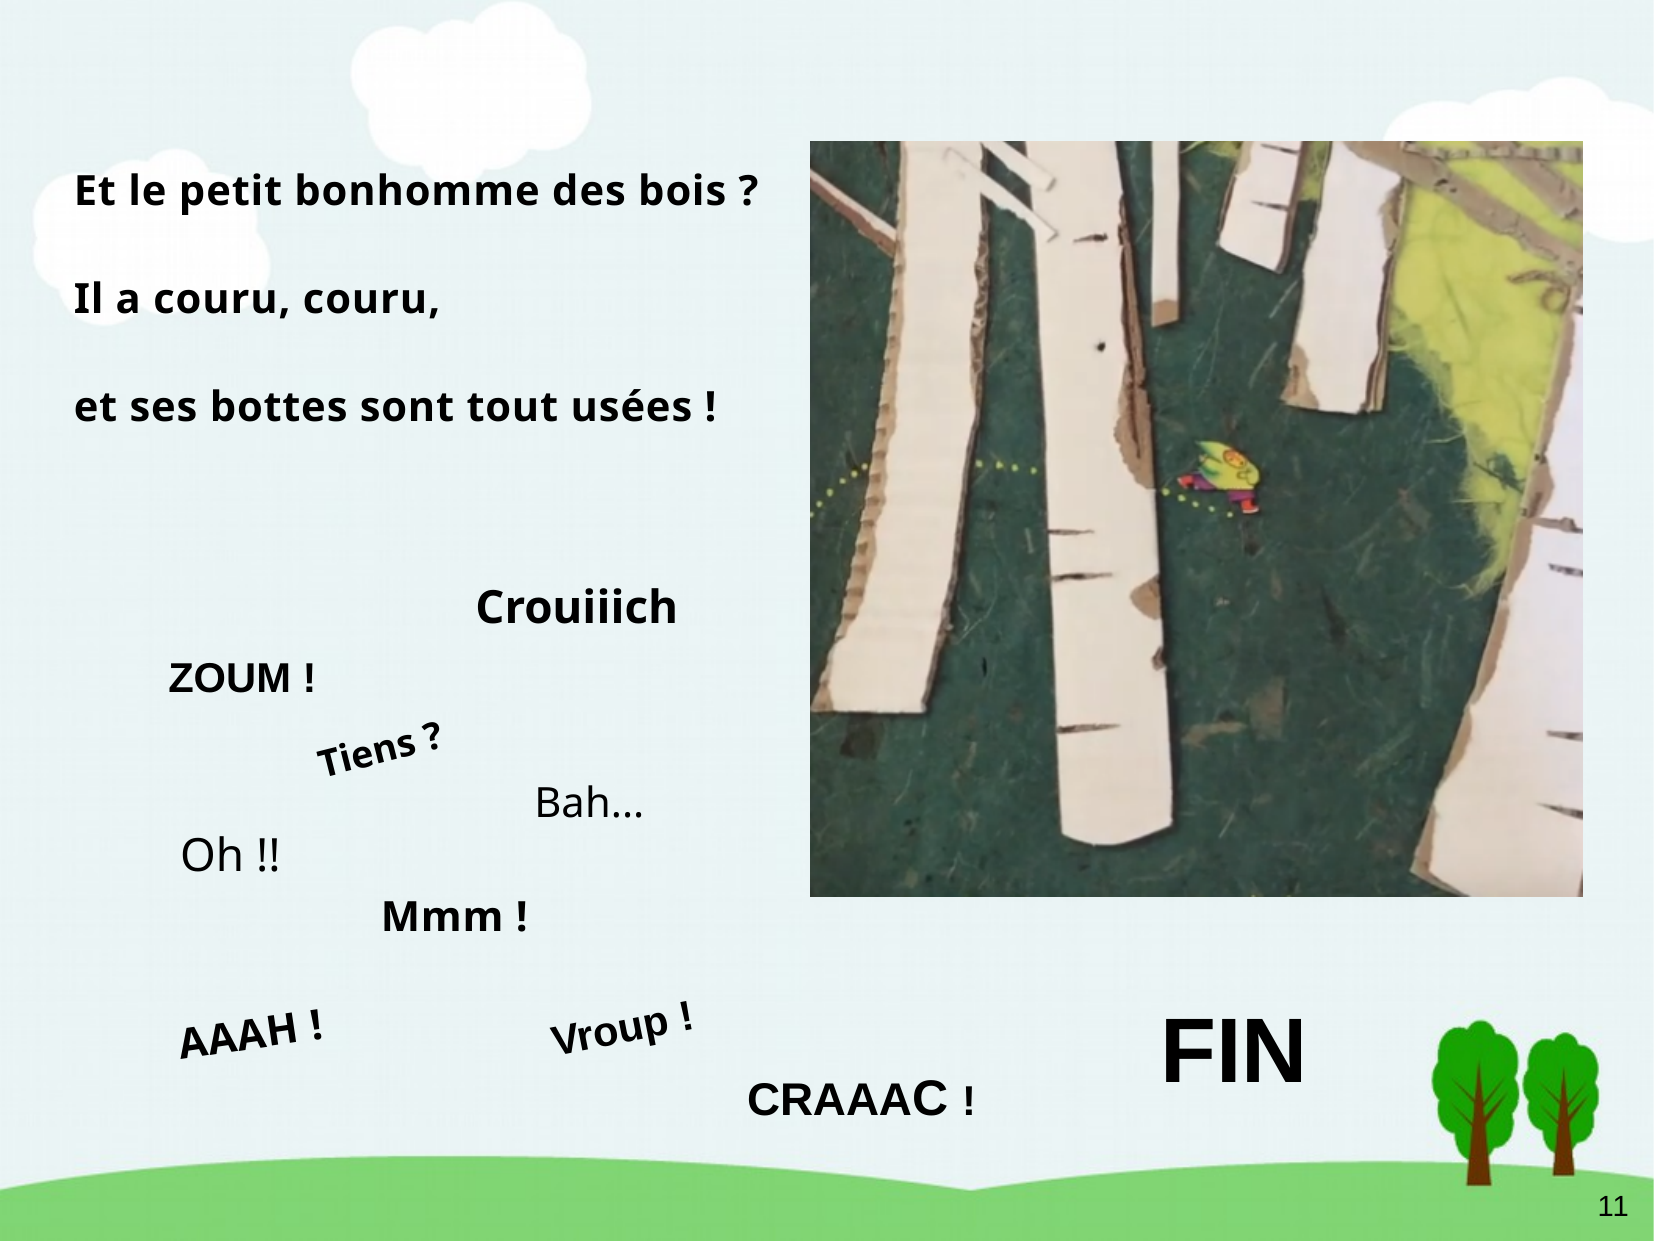

Et le petit bonhomme des bois ?
Il a couru, couru,
et ses bottes sont tout usées !
Crouiiich
ZOUM !
Tiens ?
Bah...
Oh !!
Mmm !
FIN
AAAH !
Vroup !
CRAAAC !
11